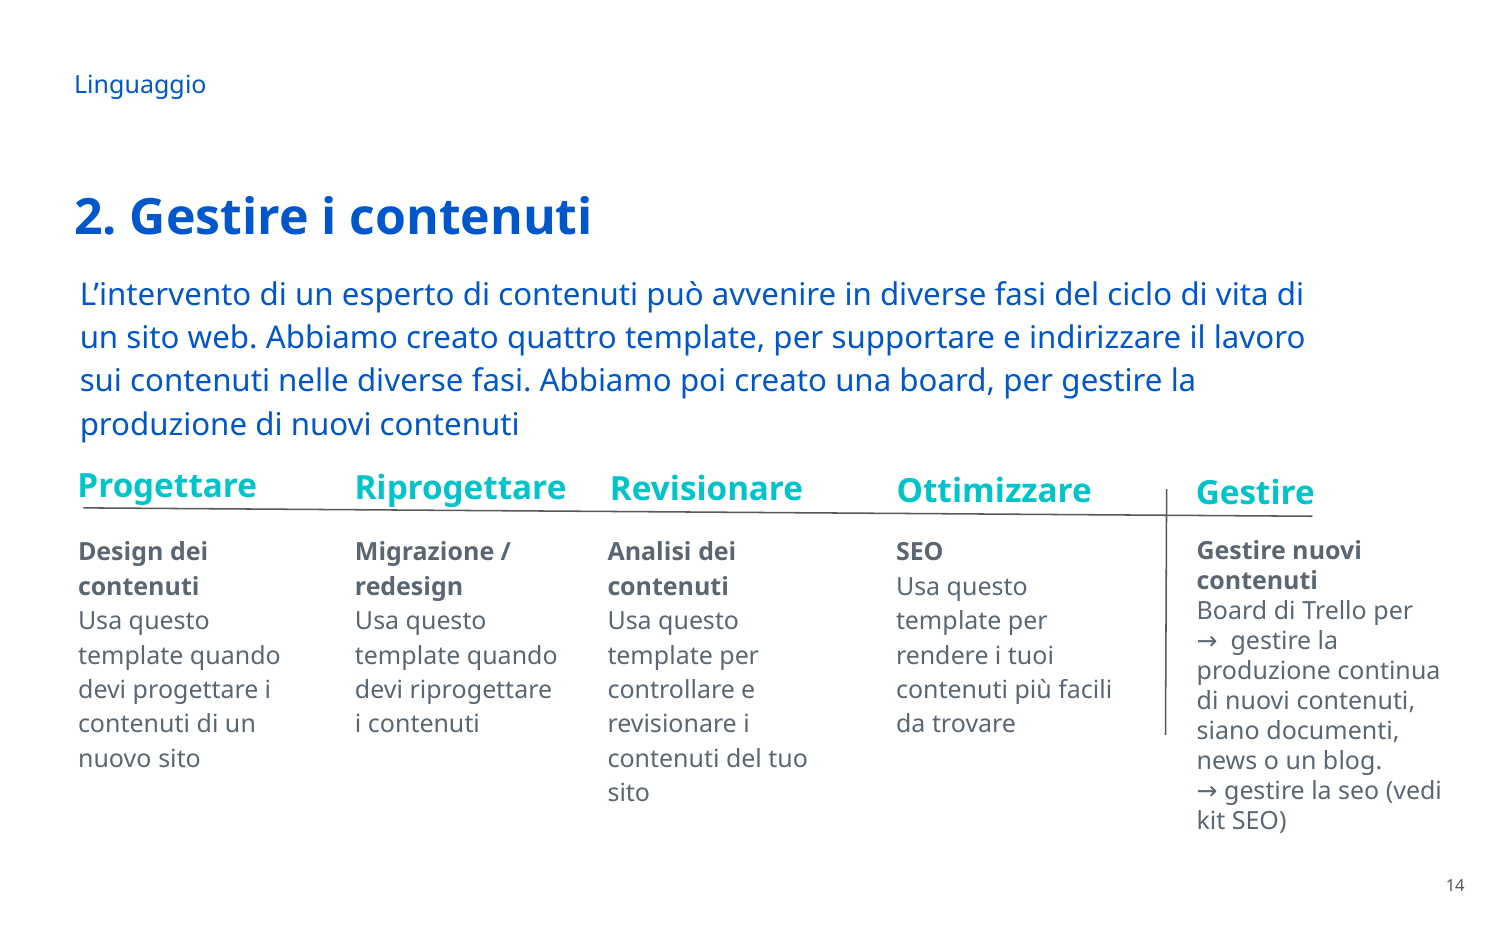

Linguaggio
2. Gestire i contenuti
L’intervento di un esperto di contenuti può avvenire in diverse fasi del ciclo di vita di un sito web. Abbiamo creato quattro template, per supportare e indirizzare il lavoro sui contenuti nelle diverse fasi. Abbiamo poi creato una board, per gestire la produzione di nuovi contenuti
Progettare
Riprogettare
Revisionare
Ottimizzare
Gestire
Design dei contenuti
Usa questo template quando devi progettare i contenuti di un nuovo sito
Migrazione / redesign
Usa questo template quando devi riprogettare
i contenuti
Analisi dei contenuti
Usa questo template per controllare e revisionare i contenuti del tuo sito
SEO
Usa questo template per rendere i tuoi contenuti più facili da trovare
Gestire nuovi contenuti
Board di Trello per
→ gestire la produzione continua di nuovi contenuti, siano documenti, news o un blog.
→ gestire la seo (vedi kit SEO)